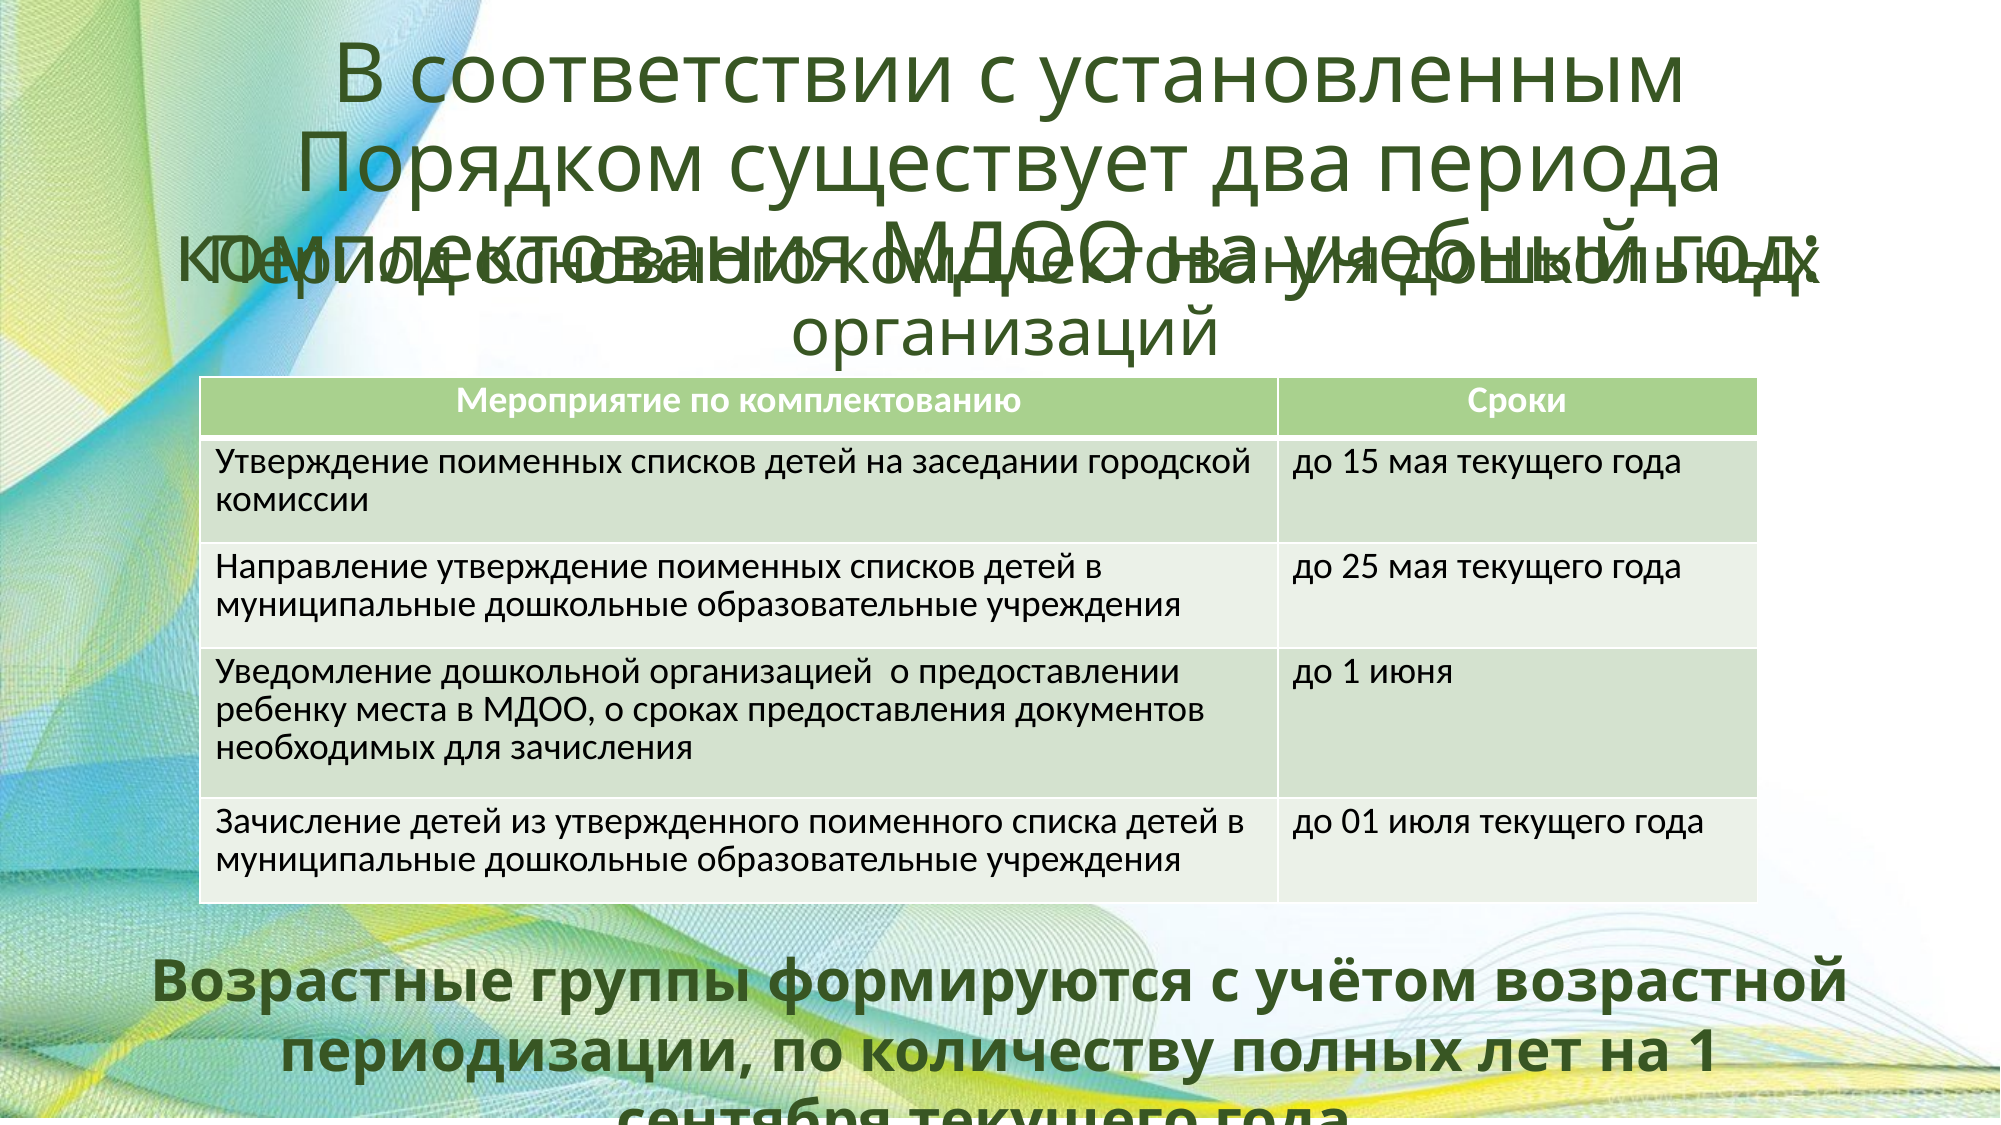

# В соответствии с установленным Порядком существует два периода комплектования МДОО на учебный год:
Период основного комплектования дошкольных организаций
(май-июнь текущего года)
| Мероприятие по комплектованию | Сроки |
| --- | --- |
| Утверждение поименных списков детей на заседании городской комиссии | до 15 мая текущего года |
| Направление утверждение поименных списков детей в муниципальные дошкольные образовательные учреждения | до 25 мая текущего года |
| Уведомление дошкольной организацией о предоставлении ребенку места в МДОО, о сроках предоставления документов необходимых для зачисления | до 1 июня |
| Зачисление детей из утвержденного поименного списка детей в муниципальные дошкольные образовательные учреждения | до 01 июля текущего года |
Возрастные группы формируются с учётом возрастной периодизации, по количеству полных лет на 1 сентября текущего года.